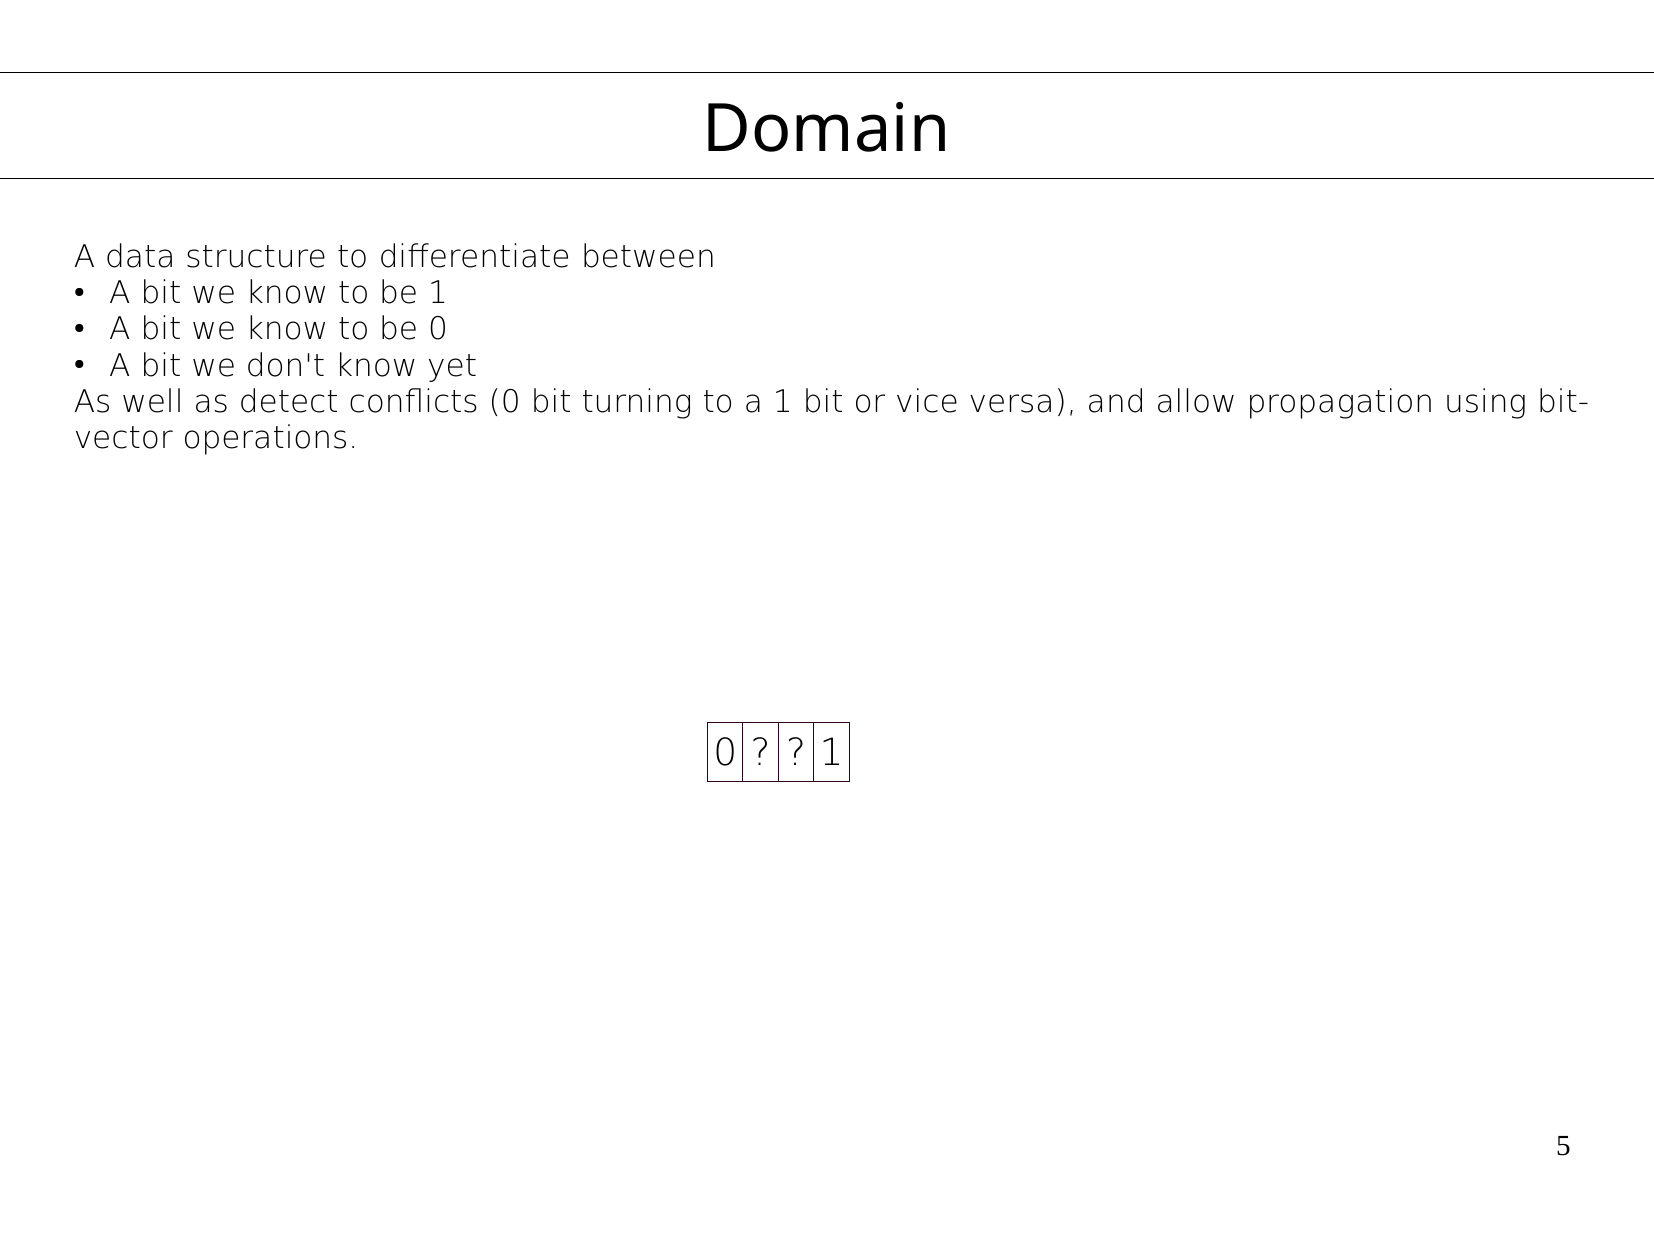

Here for example is a bit vector domain, we know that THIS bit is at 0 and THIS bit is at 1 and we don't know about the two middle bit, so we put a question mark.
This kind of bit domain will be represented using two bit vectors :
Domain
A data structure to differentiate between
A bit we know to be 1
A bit we know to be 0
A bit we don't know yet
As well as detect conflicts (0 bit turning to a 1 bit or vice versa), and allow propagation using bit-vector operations.
0
?
?
1
5